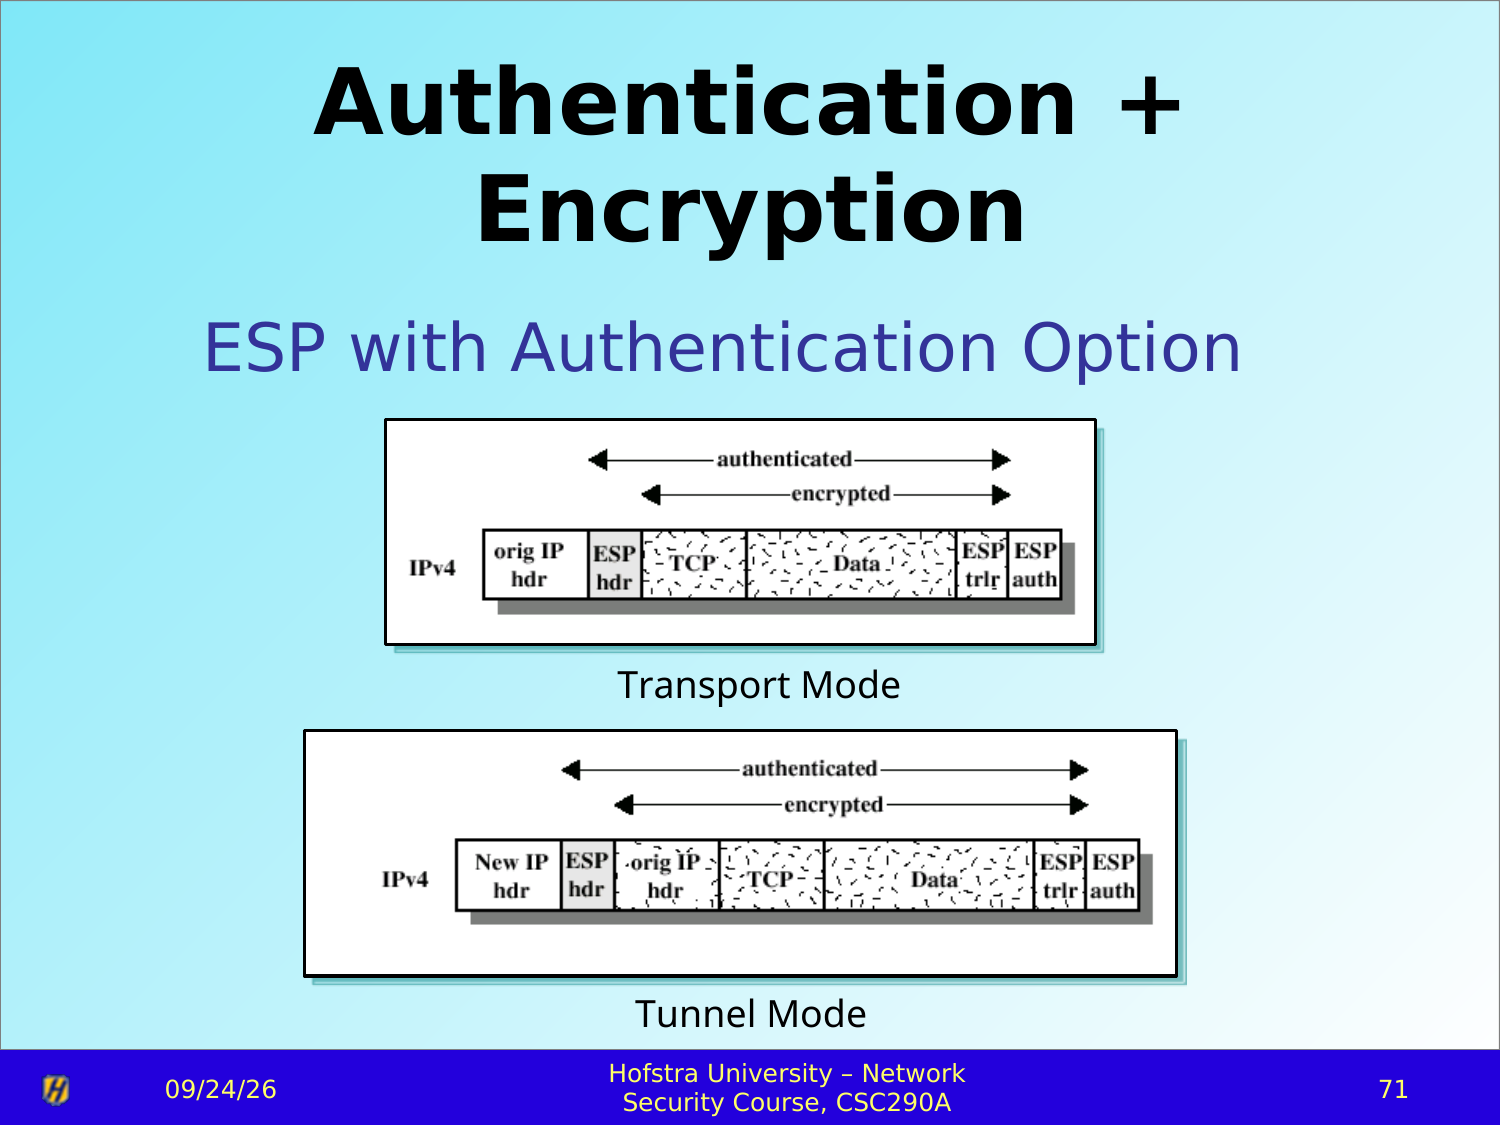

# Authentication + Encryption
ESP with Authentication Option
Transport Mode
Tunnel Mode
71